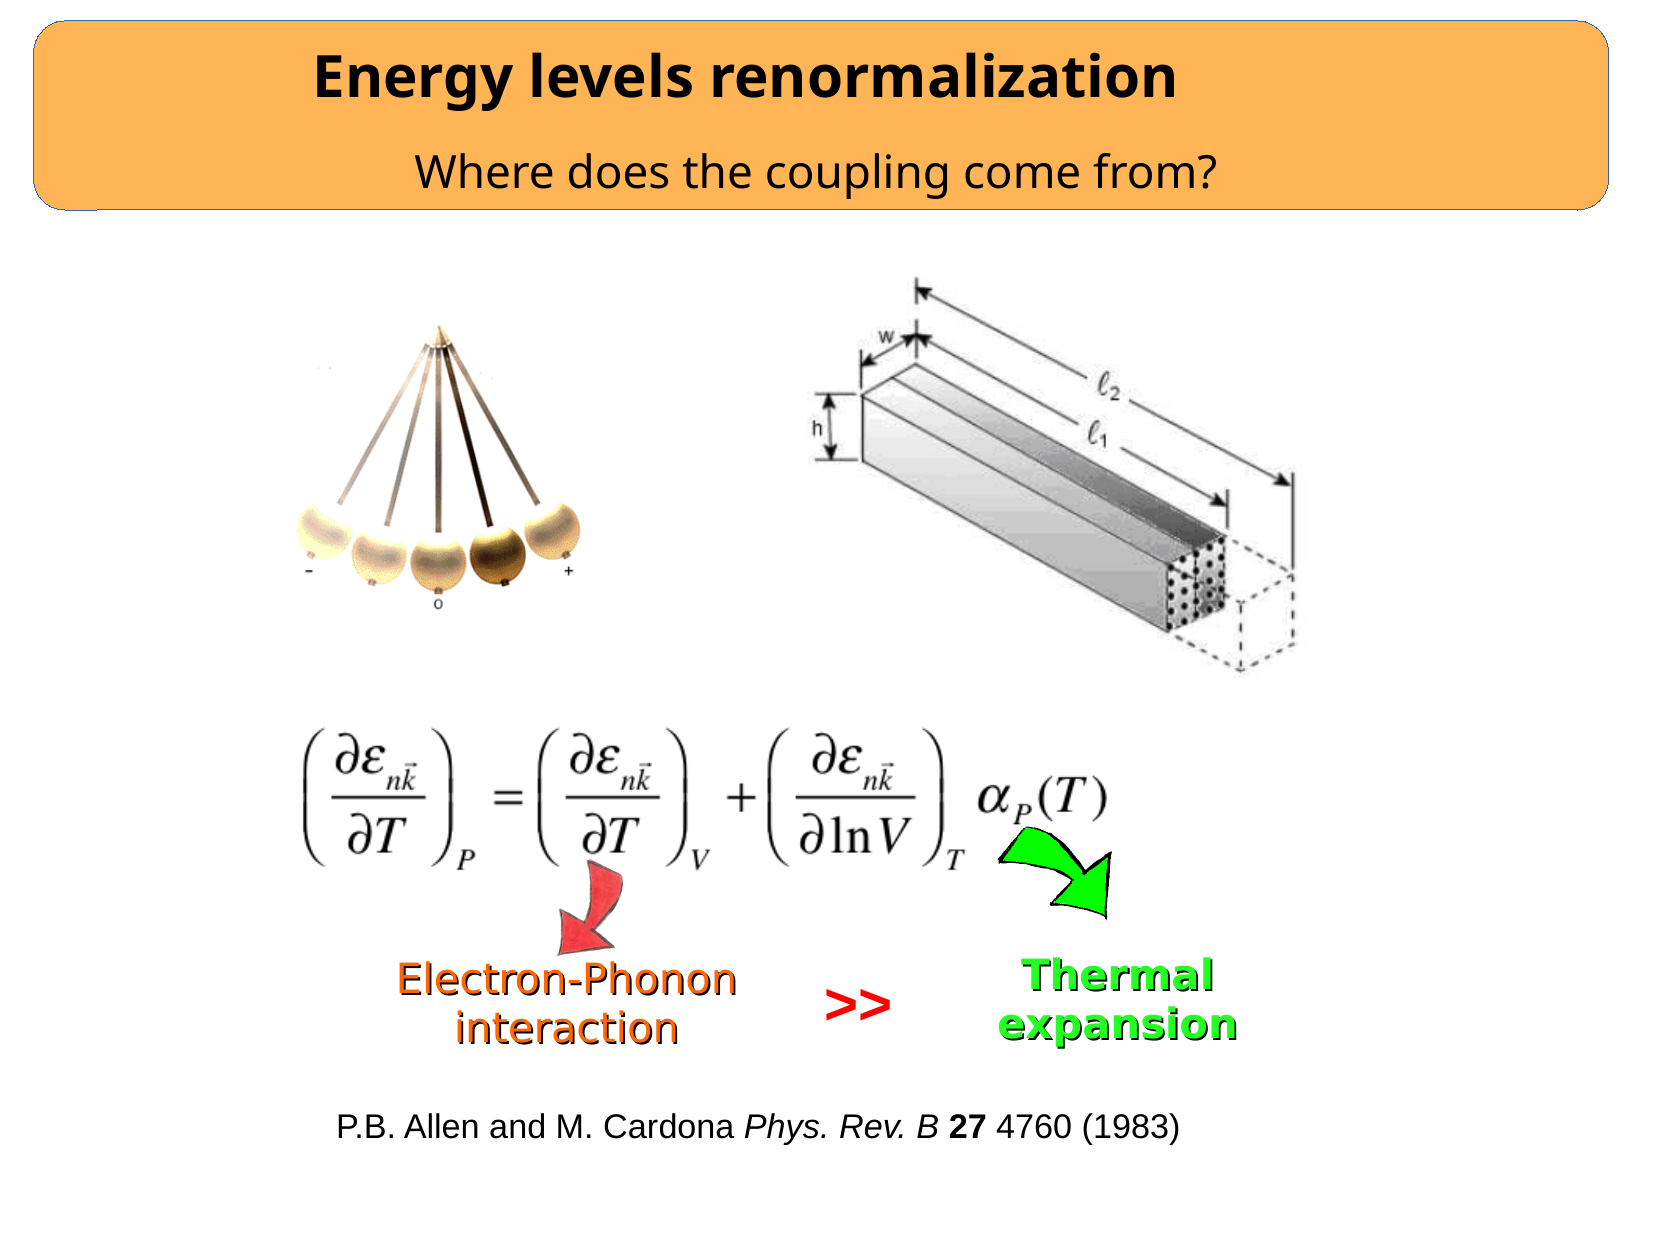

Energy levels renormalization
Where does the coupling come from?
Thermal expansion
Electron-Phonon interaction
>>
P.B. Allen and M. Cardona Phys. Rev. B 27 4760 (1983)